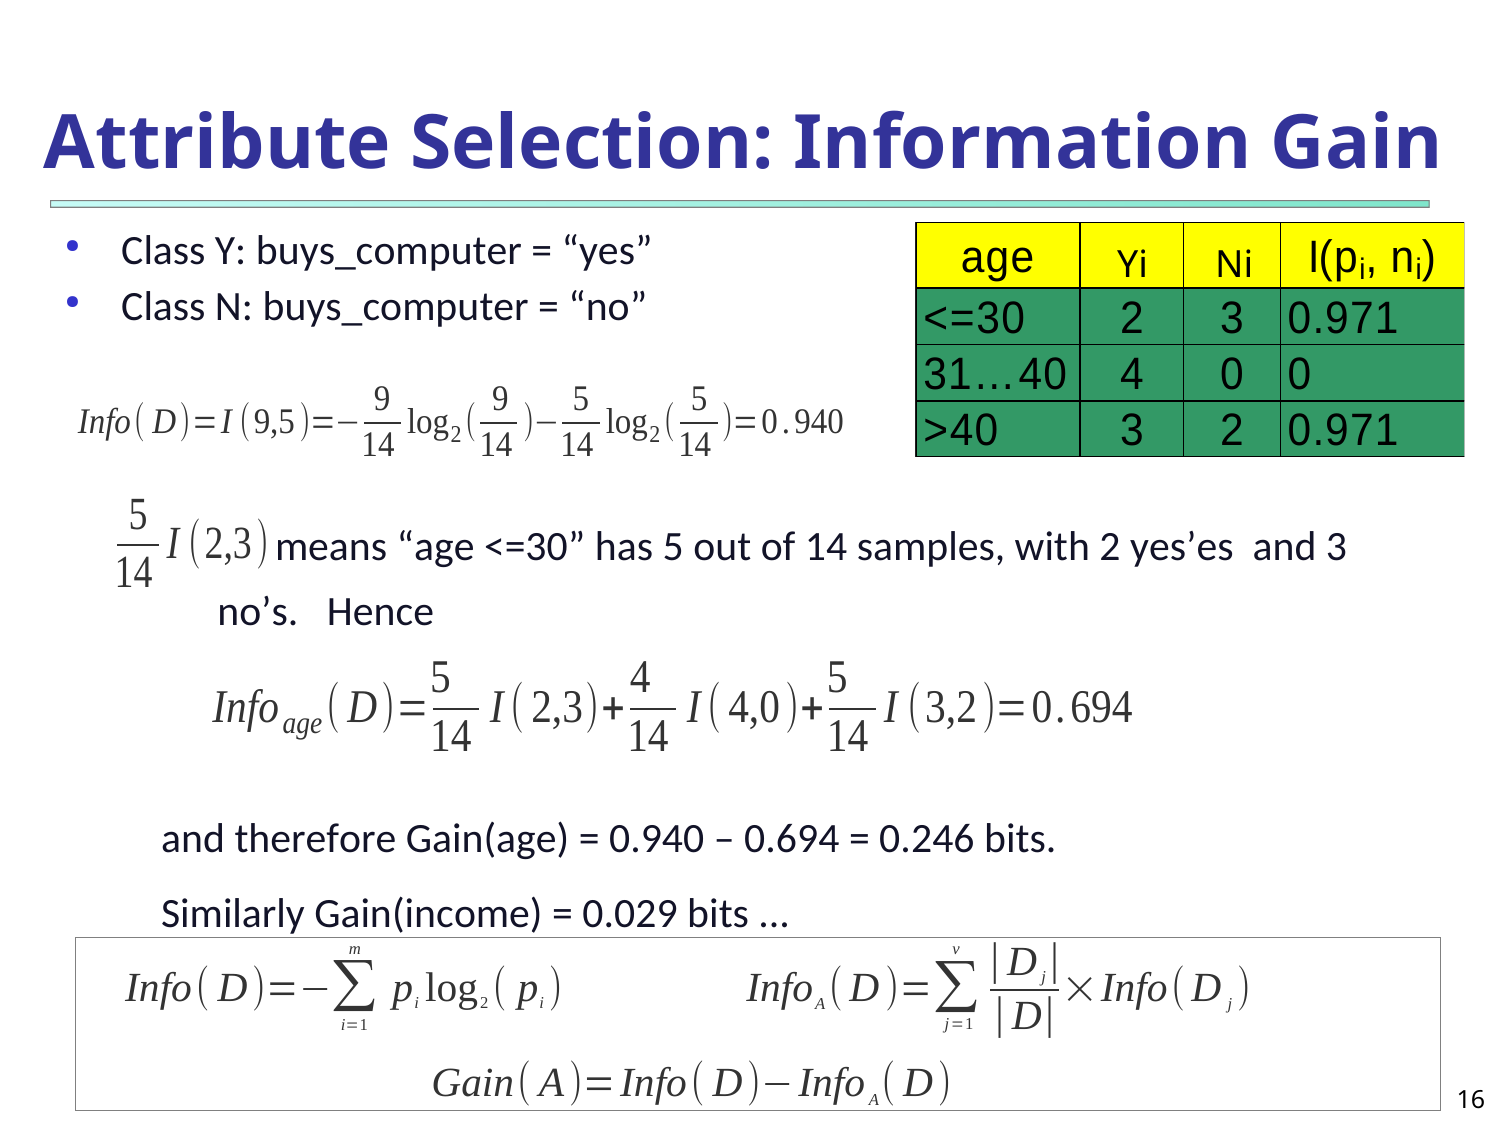

# Attribute Selection: Information Gain
Class Y: buys_computer = “yes”
Class N: buys_computer = “no”
Yi
Ni
 means “age <=30” has 5 out of 14 samples, with 2 yes’es and 3 no’s. Hence
and therefore Gain(age) = 0.940 – 0.694 = 0.246 bits.
Similarly Gain(income) = 0.029 bits ...